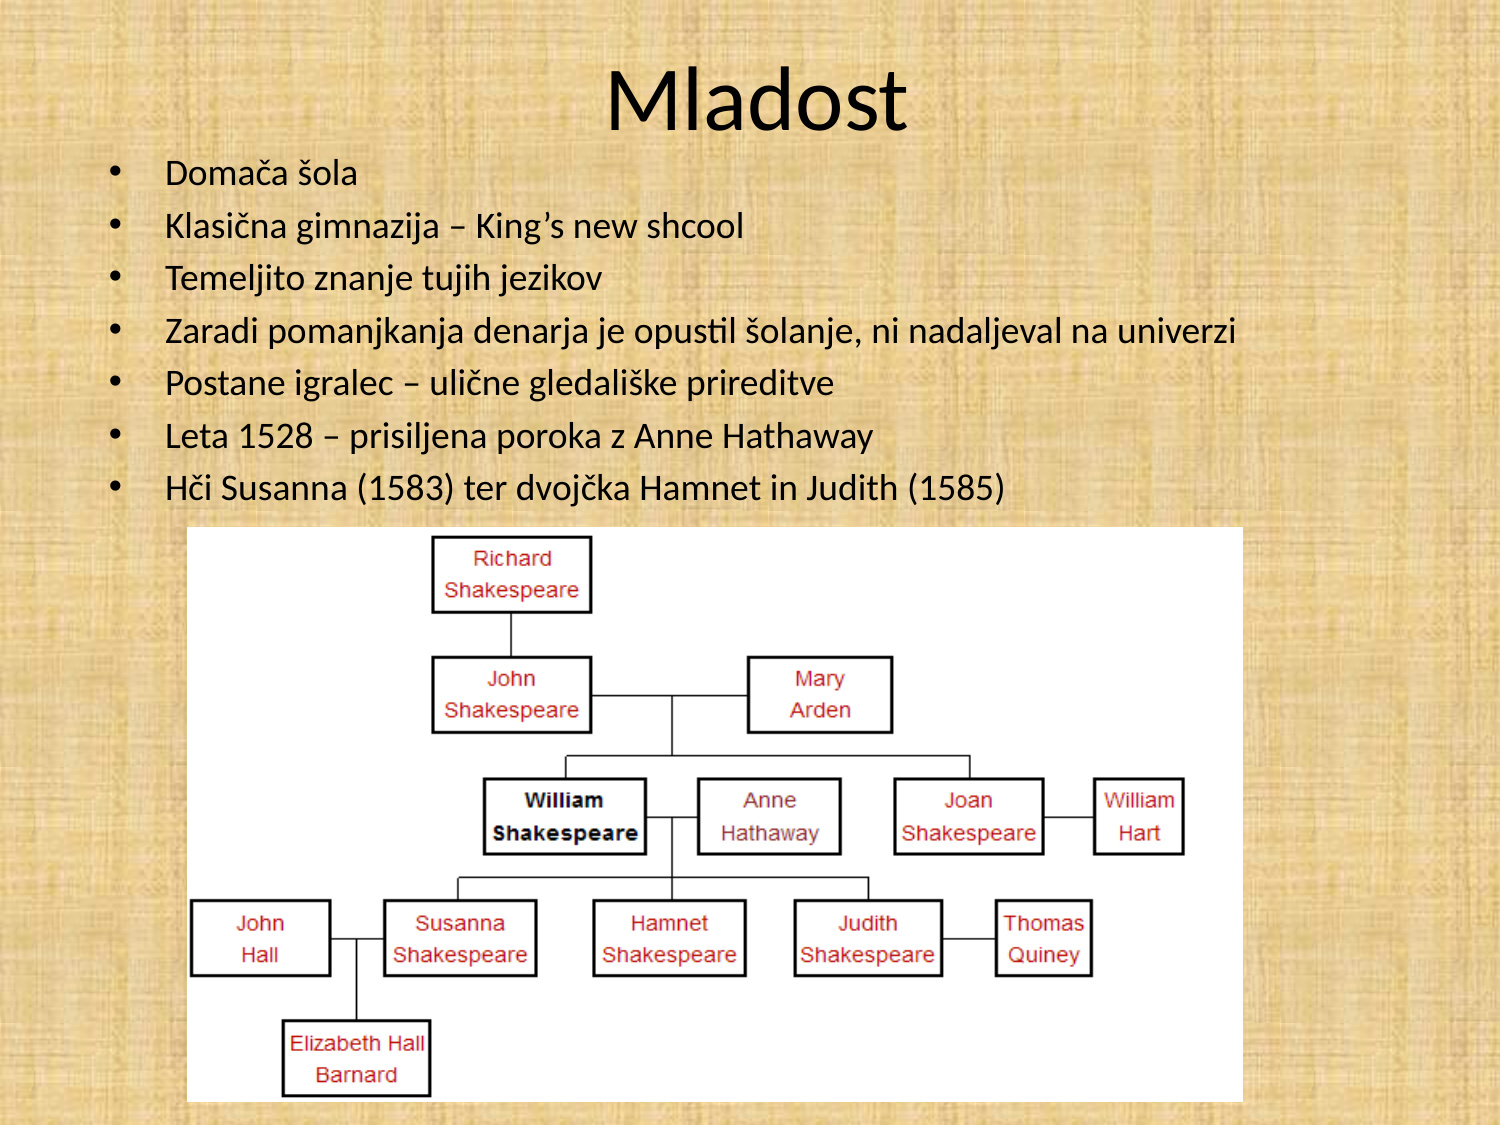

# Mladost
Domača šola
Klasična gimnazija – King’s new shcool
Temeljito znanje tujih jezikov
Zaradi pomanjkanja denarja je opustil šolanje, ni nadaljeval na univerzi
Postane igralec – ulične gledališke prireditve
Leta 1528 – prisiljena poroka z Anne Hathaway
Hči Susanna (1583) ter dvojčka Hamnet in Judith (1585)